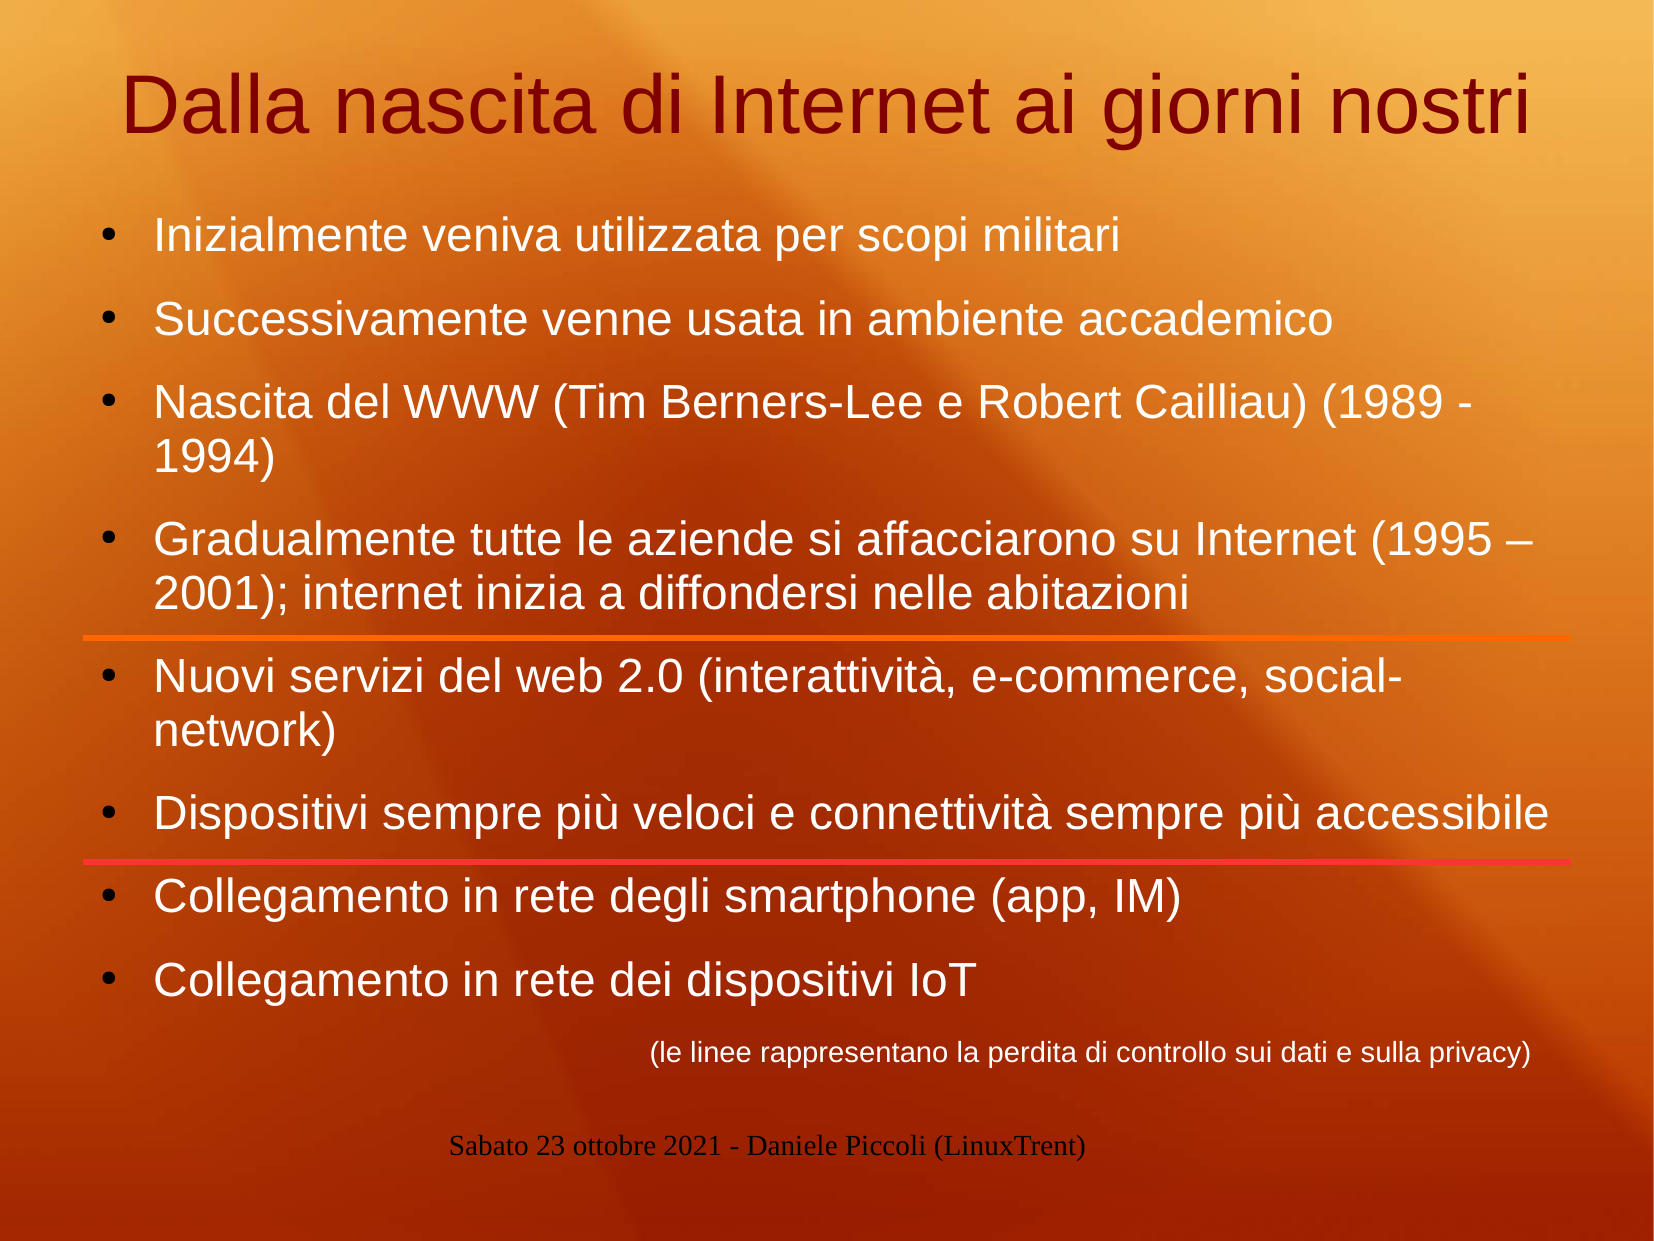

# Dalla nascita di Internet ai giorni nostri
Inizialmente veniva utilizzata per scopi militari
Successivamente venne usata in ambiente accademico
Nascita del WWW (Tim Berners-Lee e Robert Cailliau) (1989 - 1994)
Gradualmente tutte le aziende si affacciarono su Internet (1995 – 2001); internet inizia a diffondersi nelle abitazioni
Nuovi servizi del web 2.0 (interattività, e-commerce, social-network)
Dispositivi sempre più veloci e connettività sempre più accessibile
Collegamento in rete degli smartphone (app, IM)
Collegamento in rete dei dispositivi IoT
(le linee rappresentano la perdita di controllo sui dati e sulla privacy)
Sabato 23 ottobre 2021 - Daniele Piccoli (LinuxTrent)